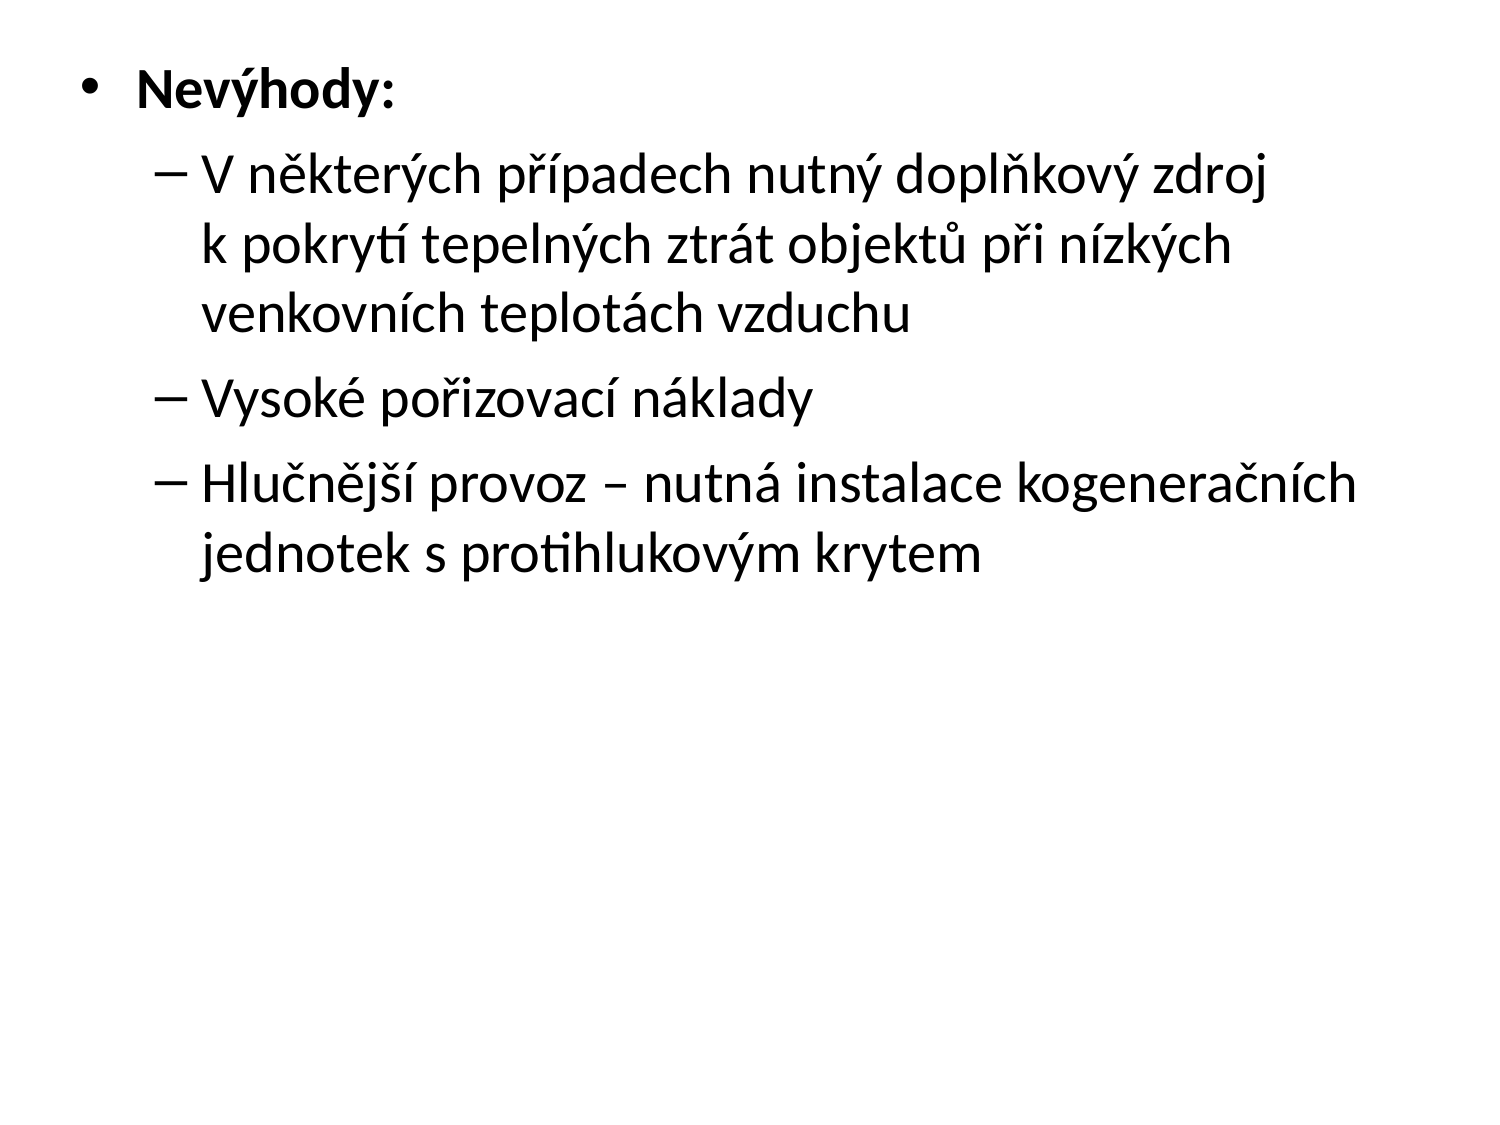

#
Nevýhody:
V některých případech nutný doplňkový zdroj
k pokrytí tepelných ztrát objektů při nízkých venkovních teplotách vzduchu
Vysoké pořizovací náklady
Hlučnější provoz – nutná instalace kogeneračních jednotek s protihlukovým krytem